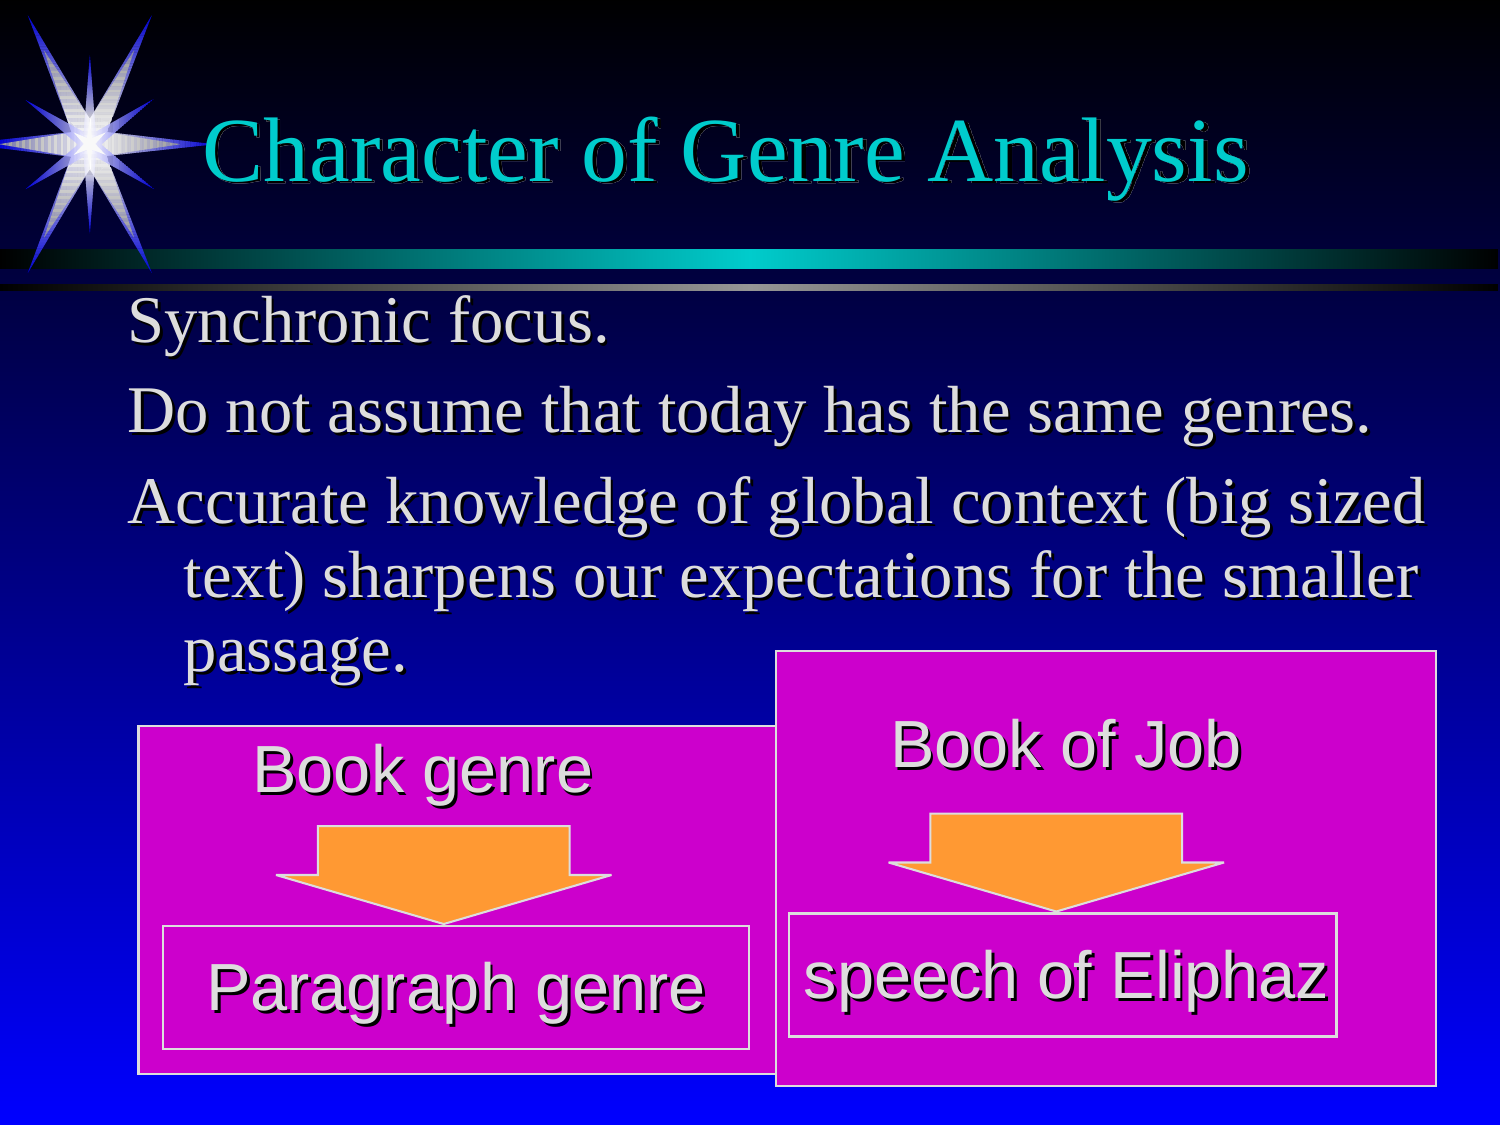

# Character of Genre Analysis
Synchronic focus.
Do not assume that today has the same genres.
Accurate knowledge of global context (big sized text) sharpens our expectations for the smaller passage.
Book of Job
speech of Eliphaz
Book genre
Paragraph genre